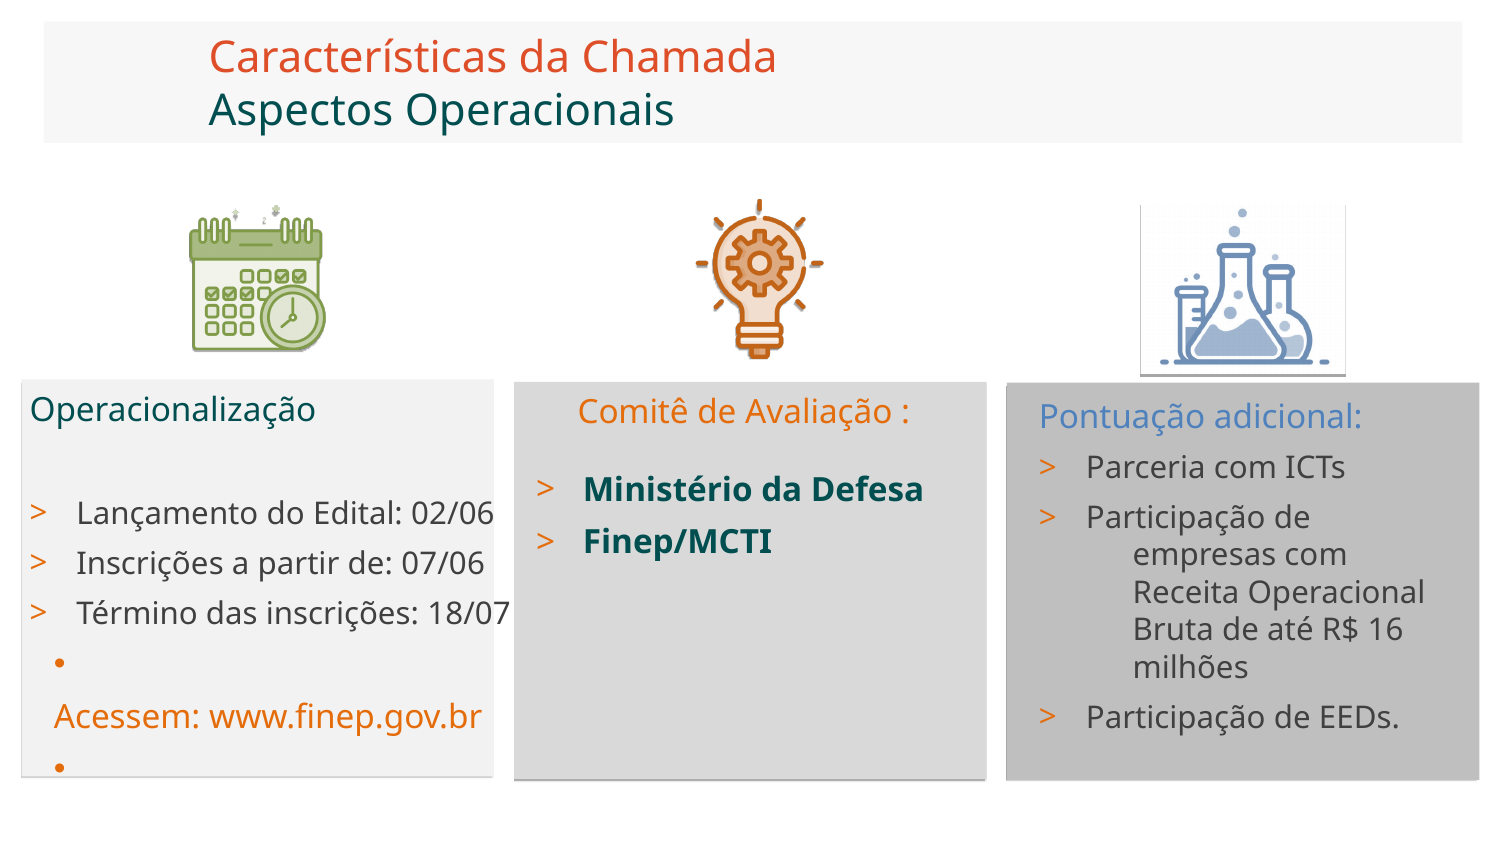

Características da Chamada
Aspectos Operacionais
Operacionalização
Lançamento do Edital: 02/06
Inscrições a partir de: 07/06
Término das inscrições: 18/07
Acessem: www.finep.gov.br
Comitê de Avaliação :
Pontuação adicional:
Parceria com ICTs
Participação de empresas com Receita Operacional Bruta de até R$ 16 milhões
Participação de EEDs.
Ministério da Defesa
Finep/MCTI